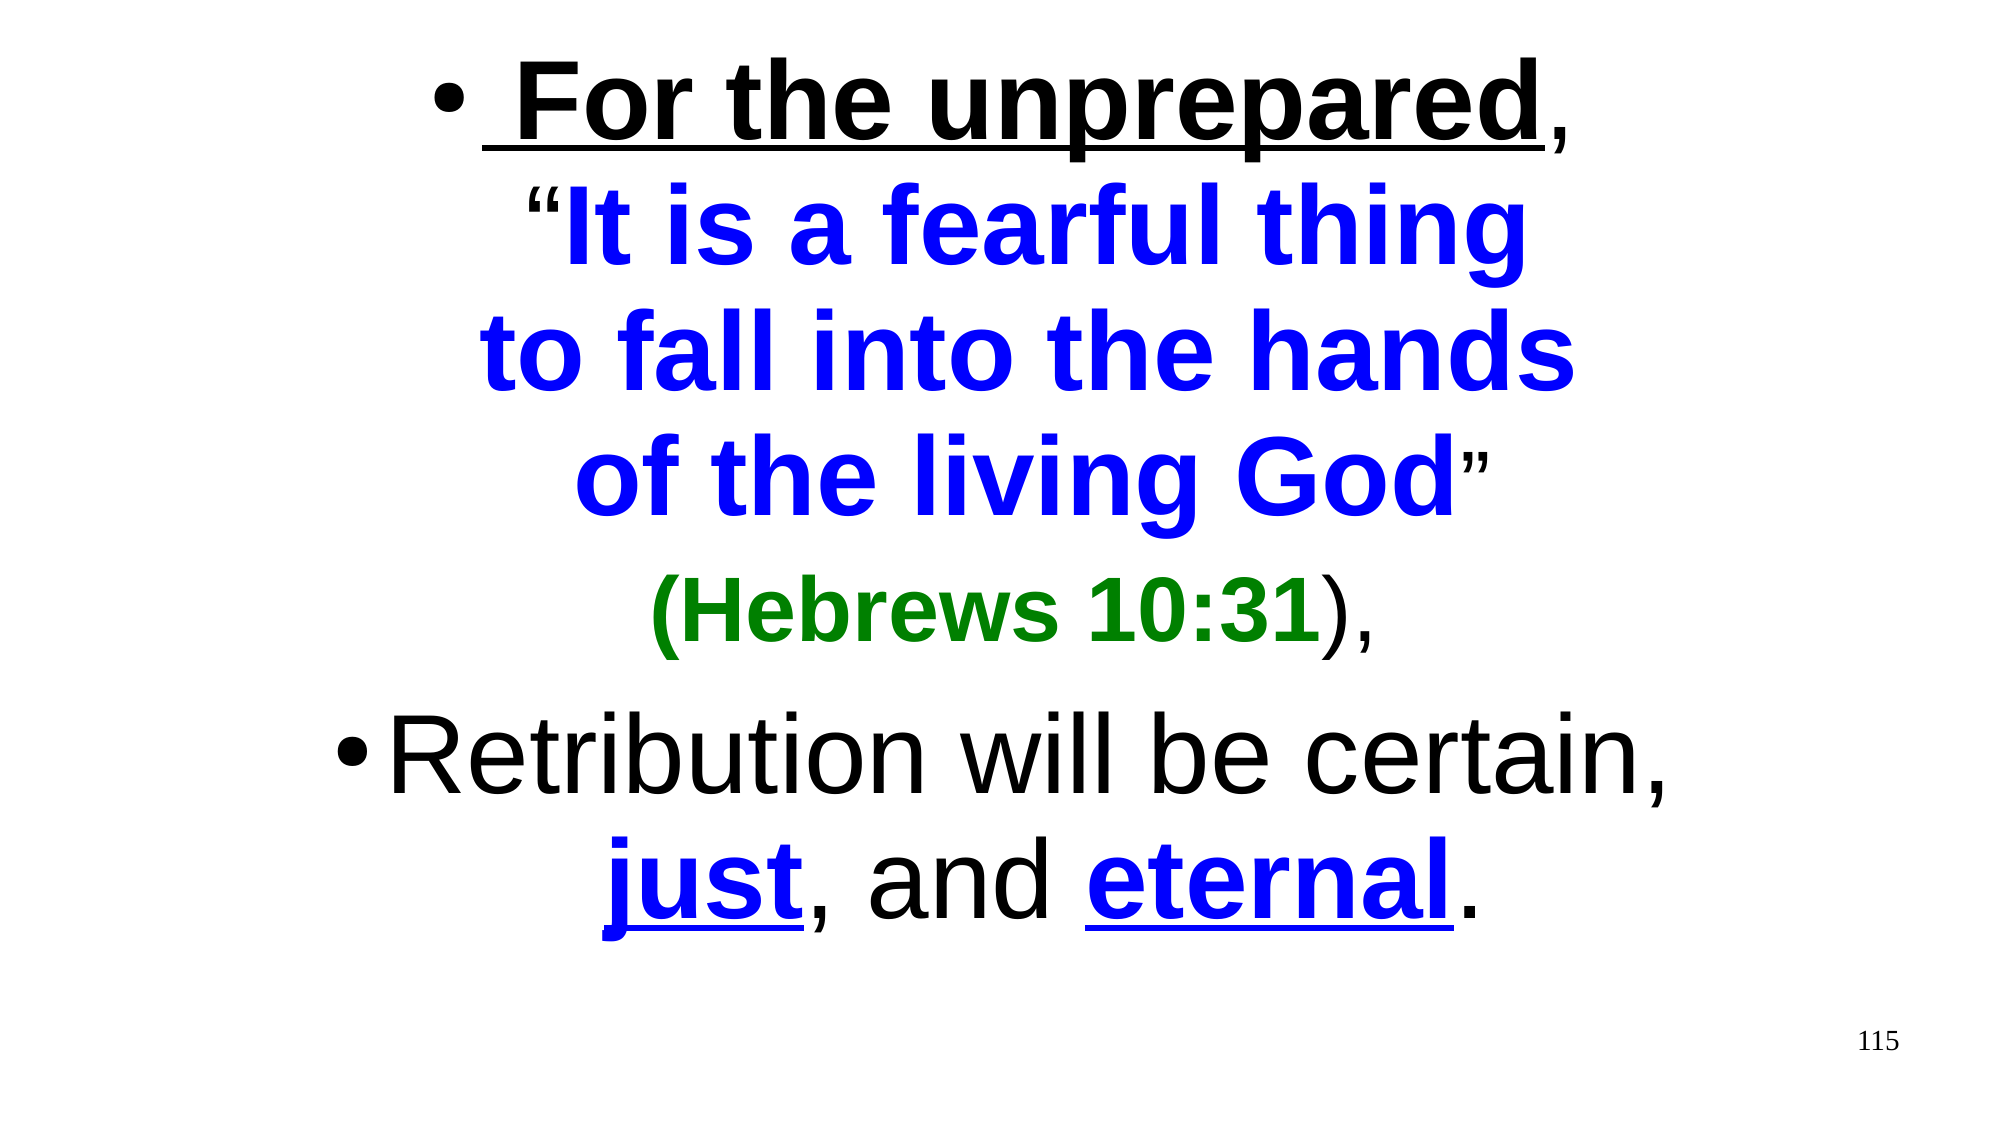

# For the unprepared, “It is a fearful thing to fall into the hands of the living God” (Hebrews 10:31),
Retribution will be certain,
 just, and eternal.
115